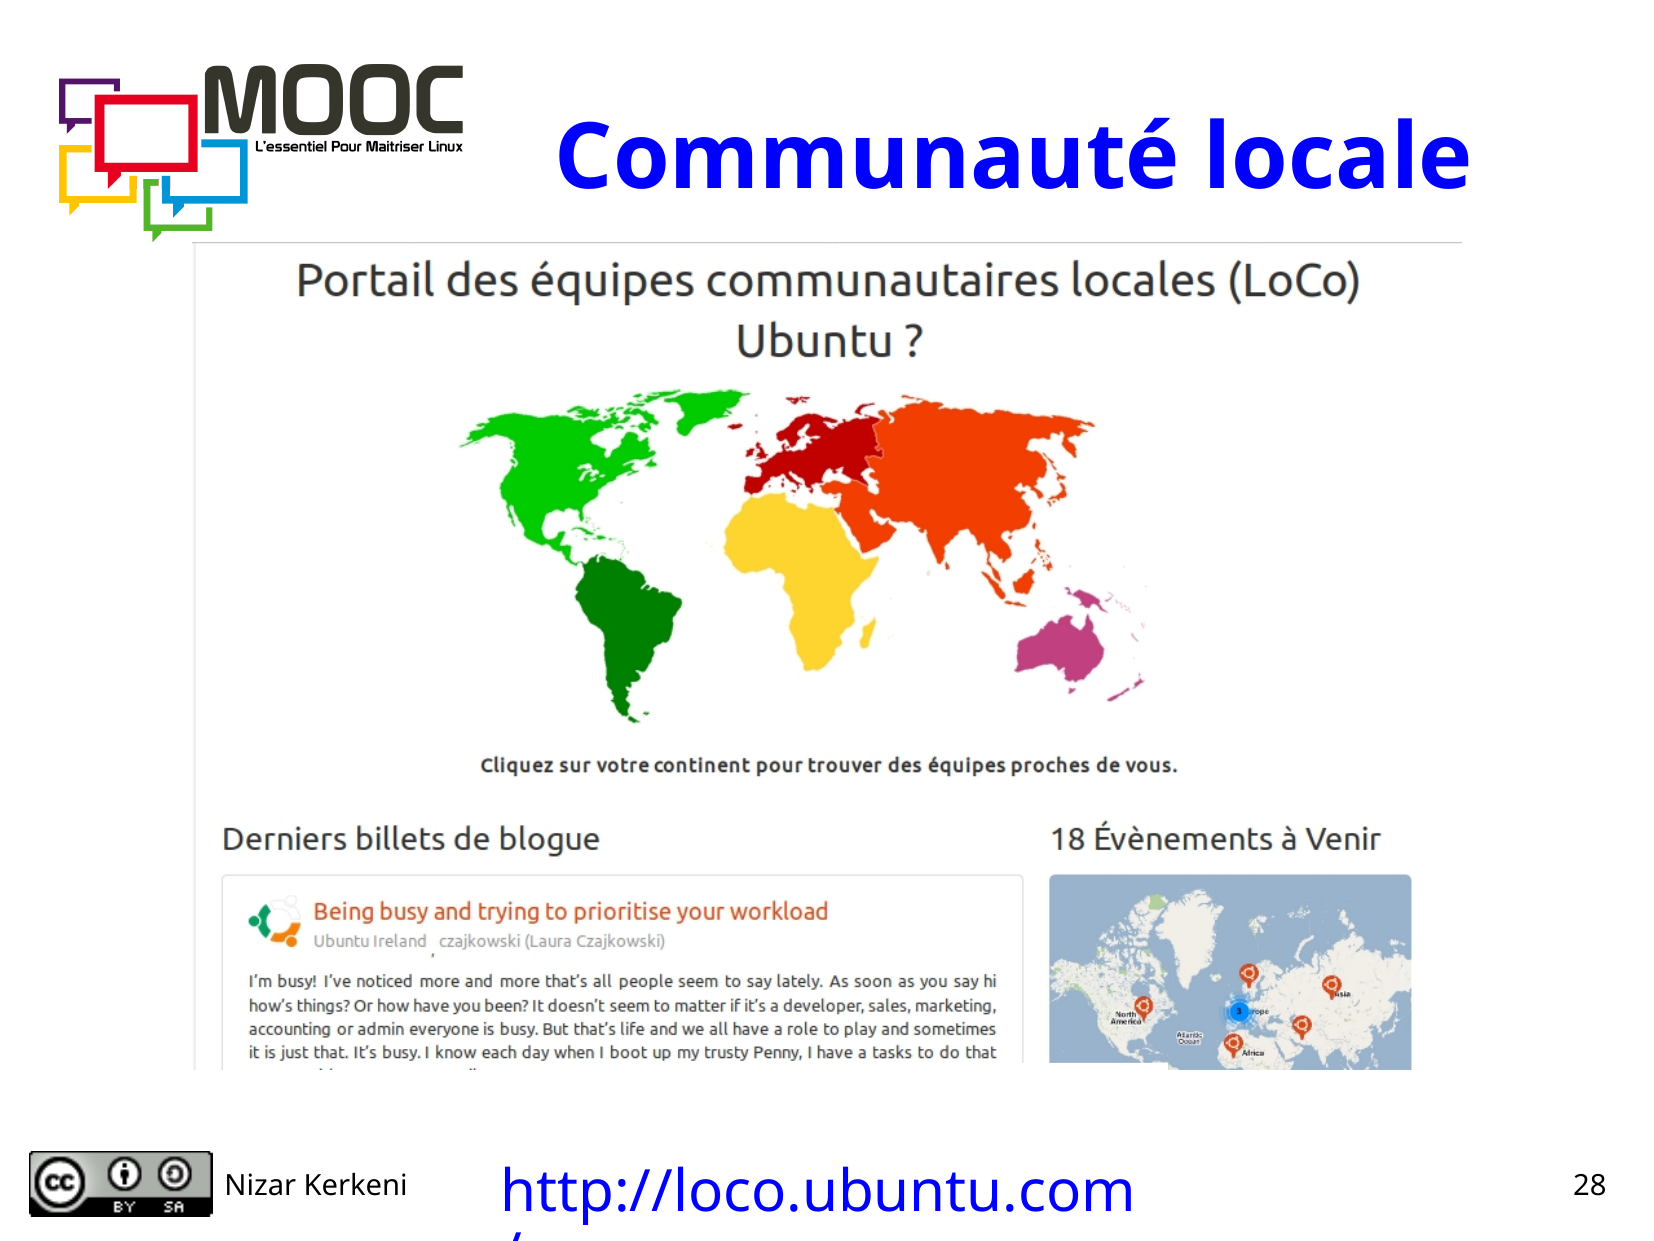

# Communauté locale
 http://loco.ubuntu.com/
MOOC Linux - Ubuntu pour tous
28